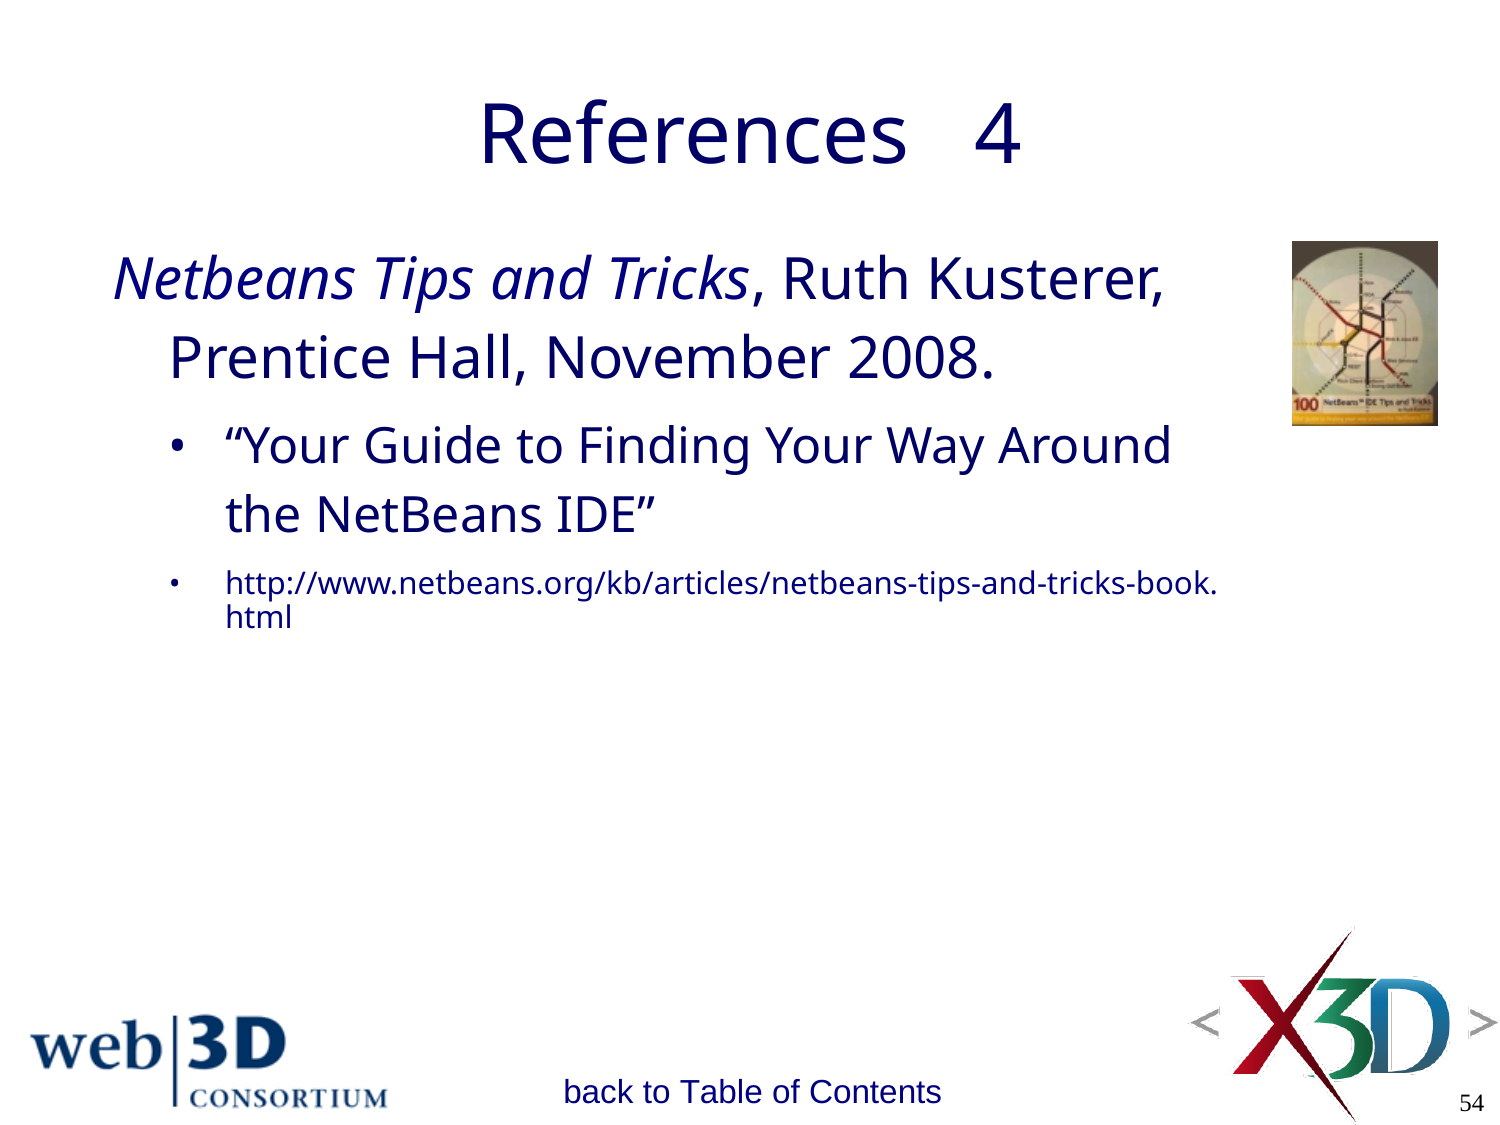

# References 4
Netbeans Tips and Tricks, Ruth Kusterer, Prentice Hall, November 2008.
“Your Guide to Finding Your Way Around the NetBeans IDE”
http://www.netbeans.org/kb/articles/netbeans-tips-and-tricks-book.html
back to Table of Contents